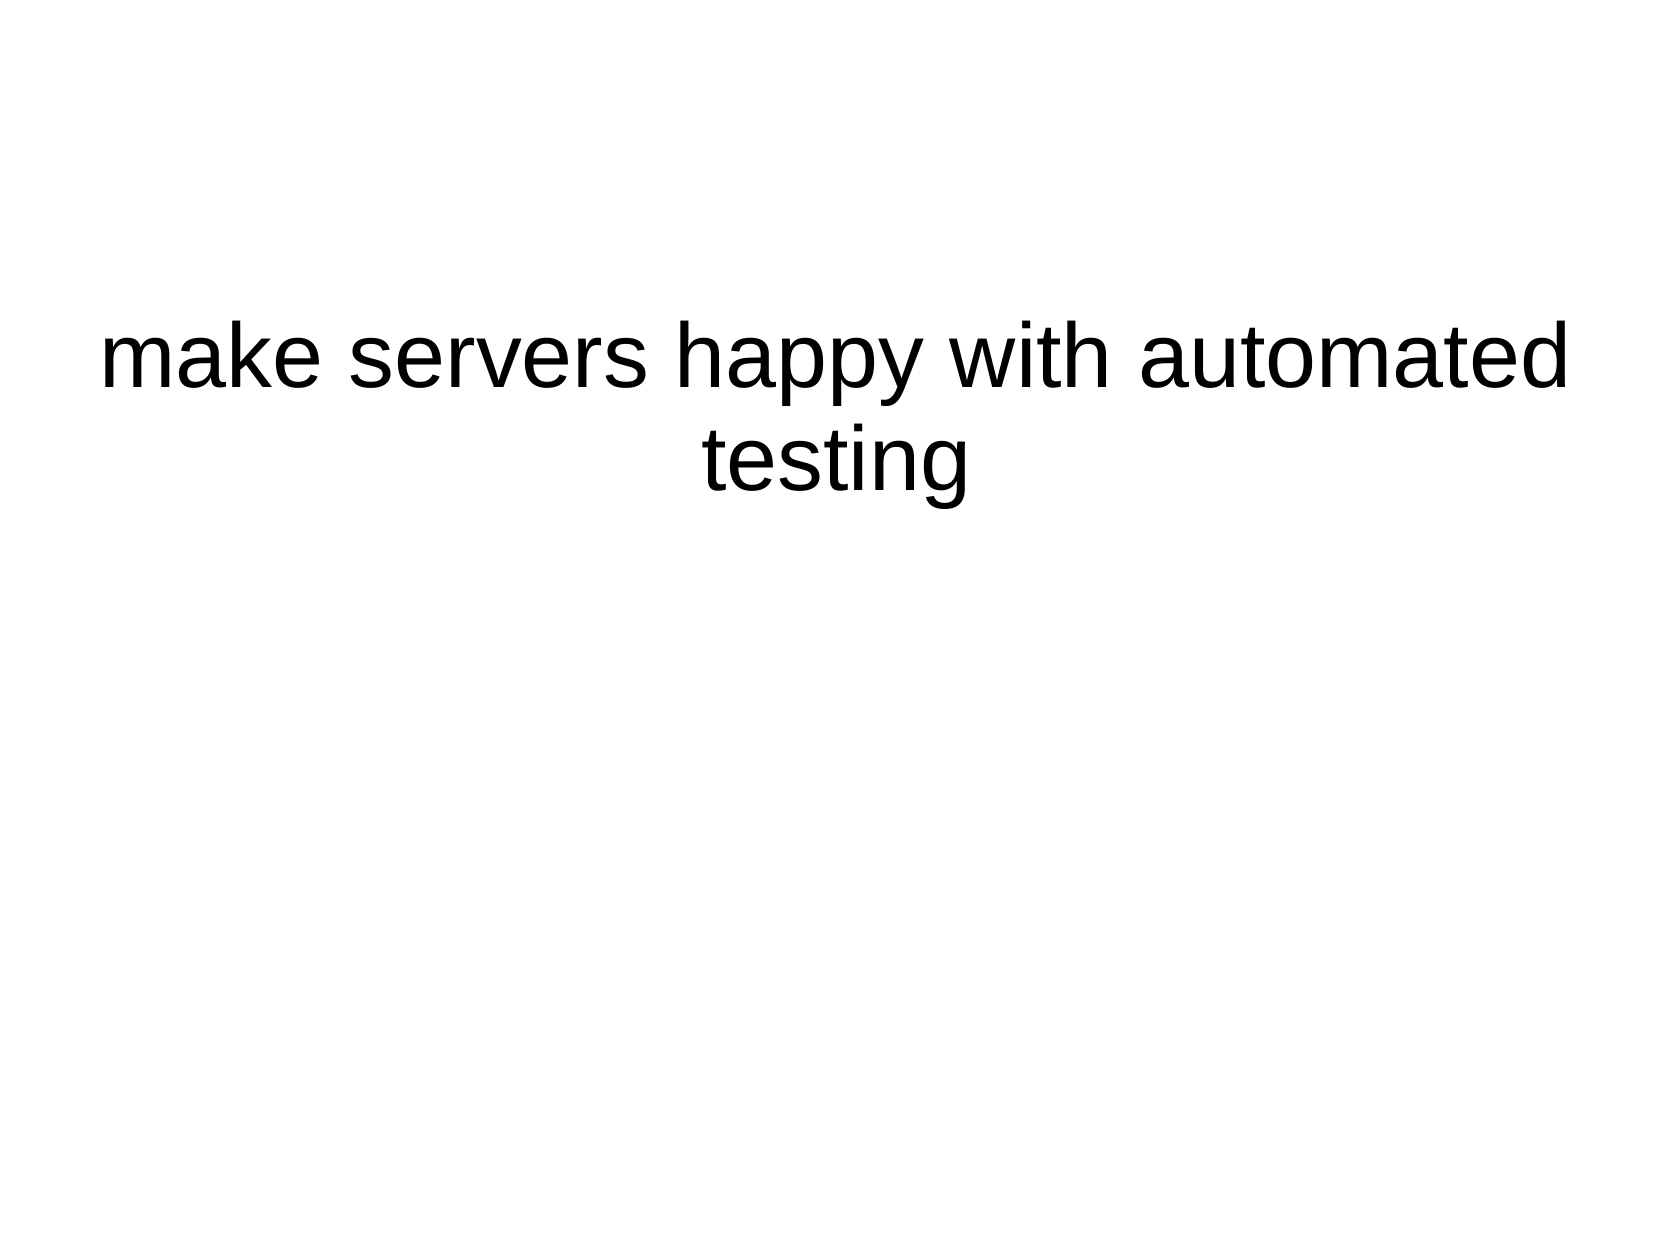

# make servers happy with automated testing